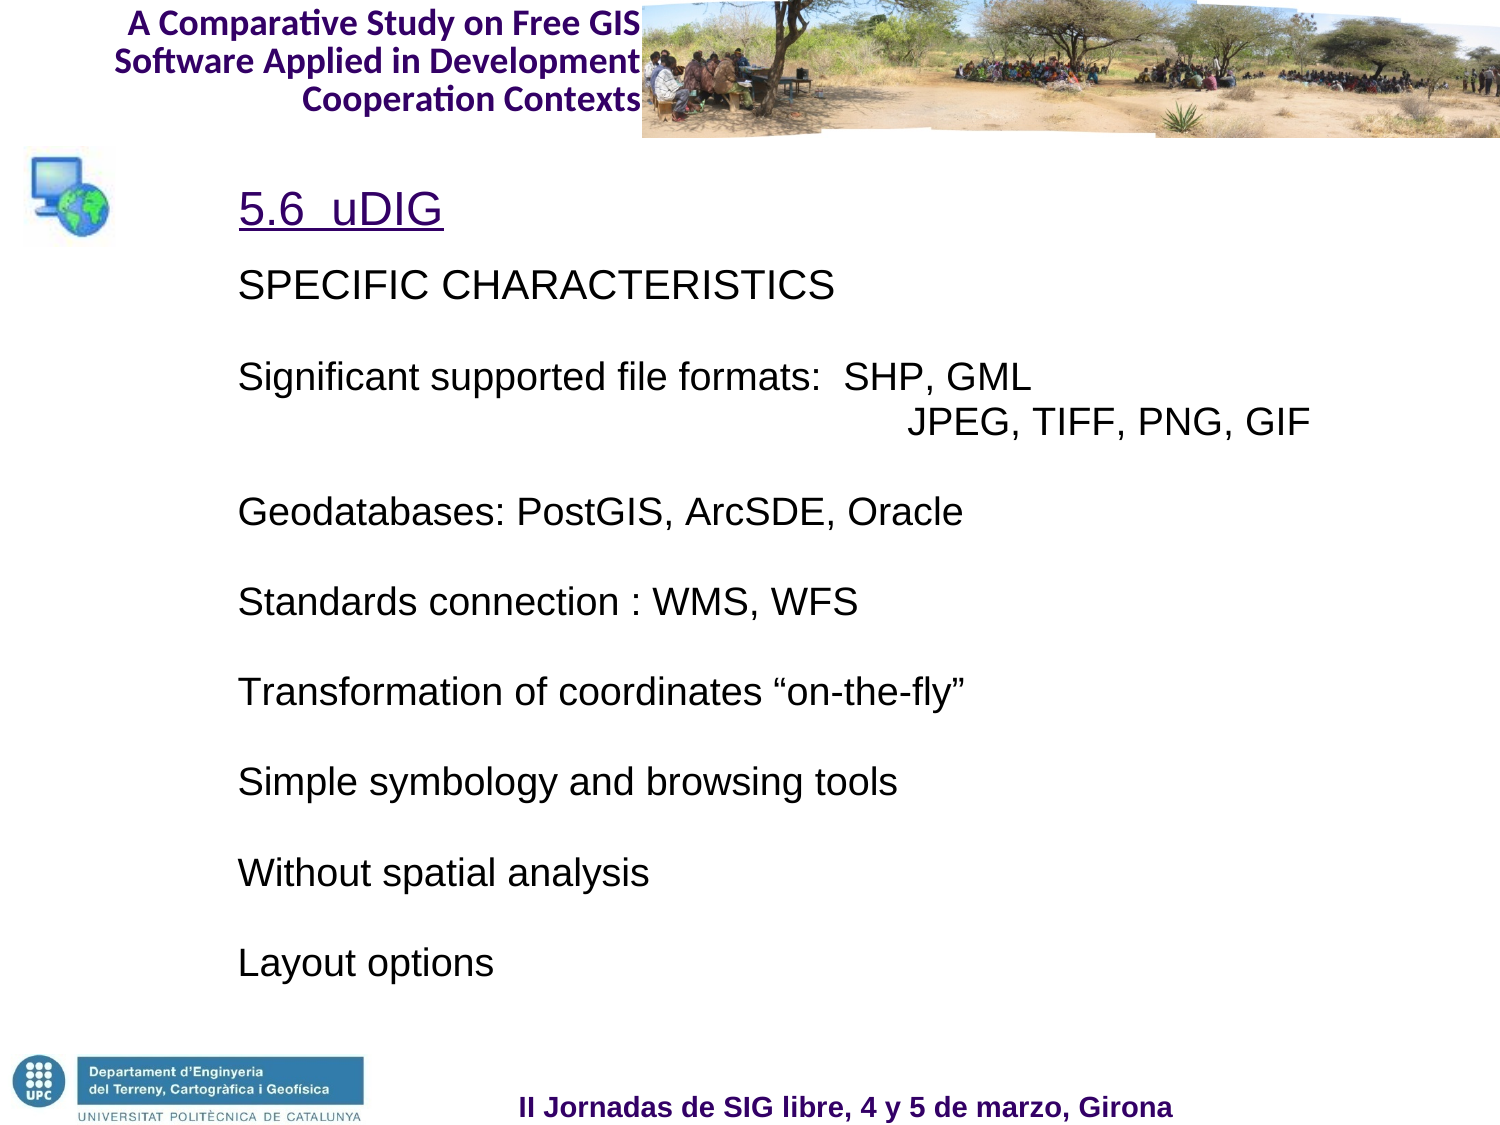

# 5.6 uDIG
SPECIFIC CHARACTERISTICS
Significant supported file formats: SHP, GML
				 JPEG, TIFF, PNG, GIF
Geodatabases: PostGIS, ArcSDE, Oracle
Standards connection : WMS, WFS
Transformation of coordinates “on-the-fly”
Simple symbology and browsing tools
Without spatial analysis
Layout options
II Jornadas de SIG libre, 4 y 5 de marzo, Girona